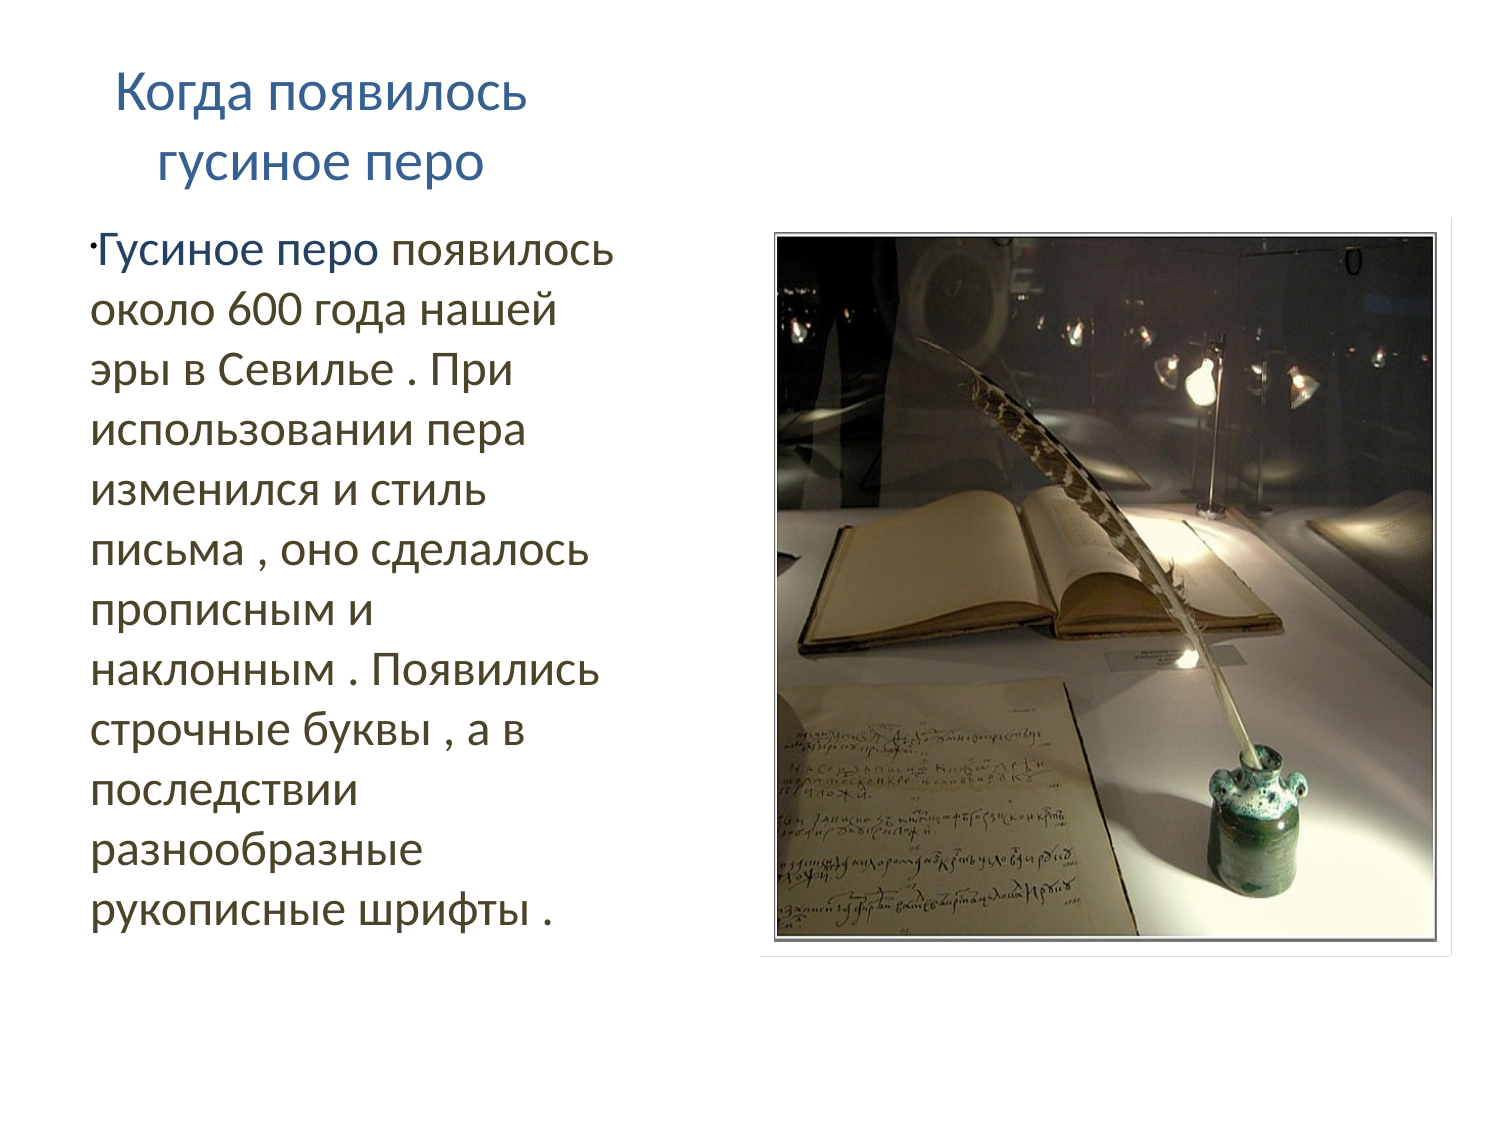

# Когда появилось гусиное перо
Гусиное перо появилось около 600 года нашей эры в Севилье . При использовании пера изменился и стиль письма , оно сделалось прописным и наклонным . Появились строчные буквы , а в последствии разнообразные рукописные шрифты .